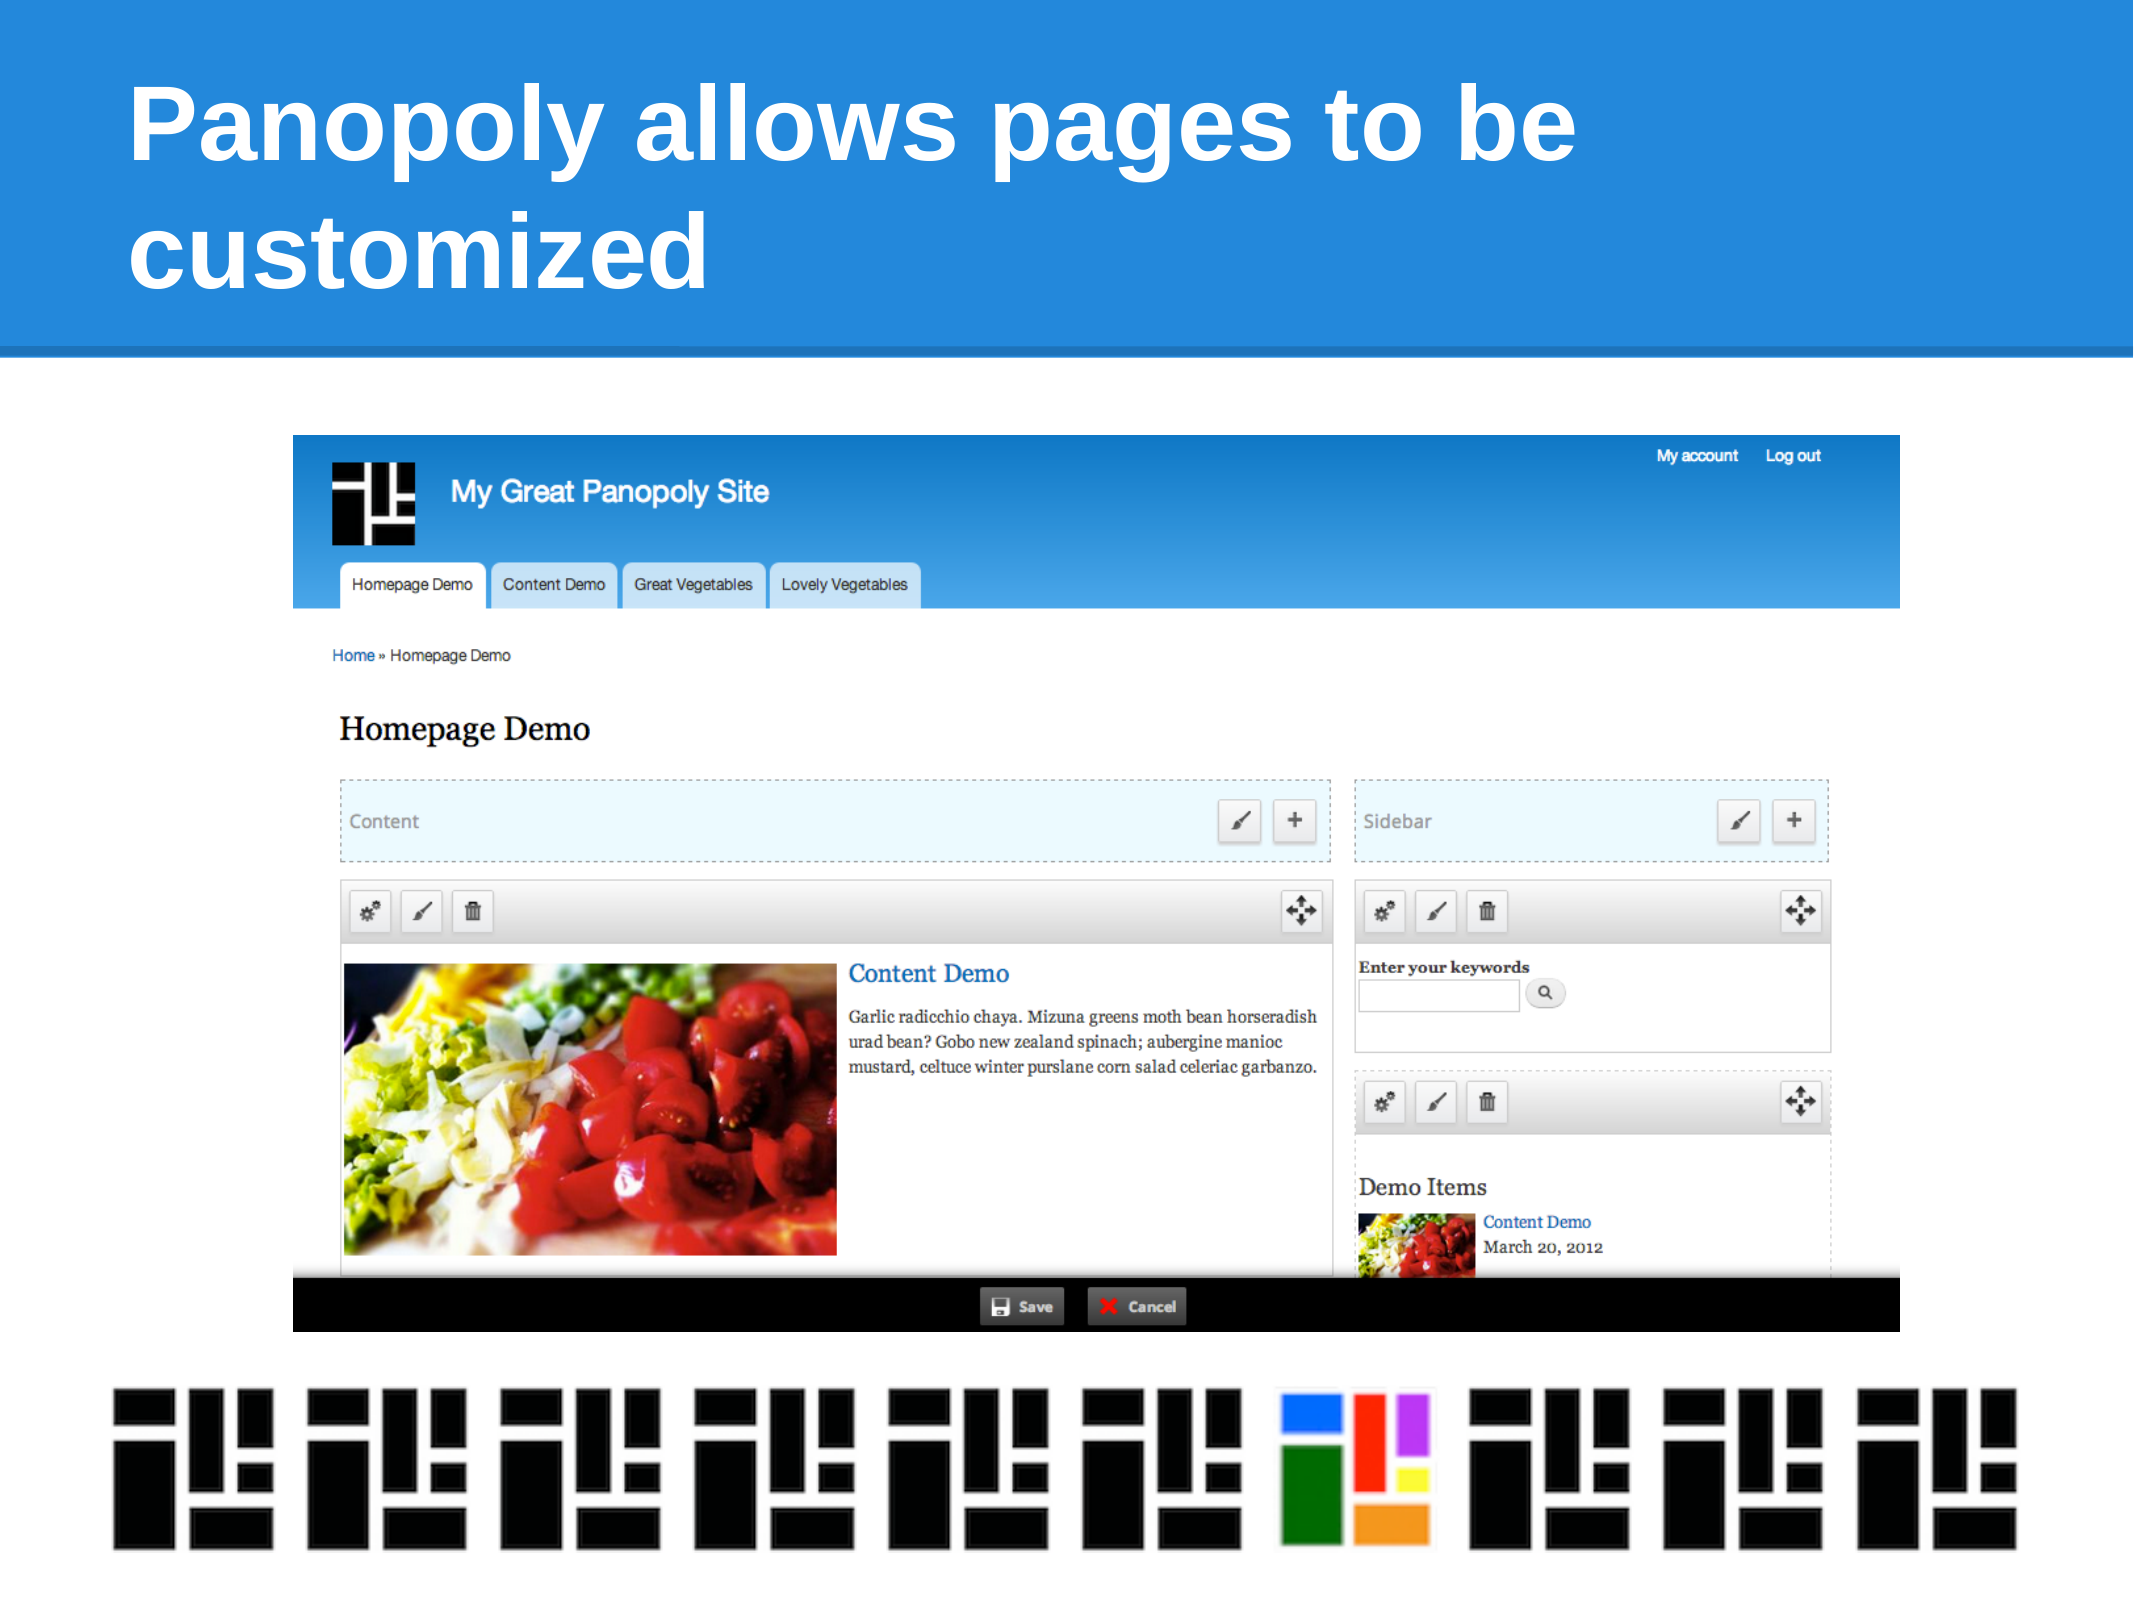

# Panopoly allows pages to be customized